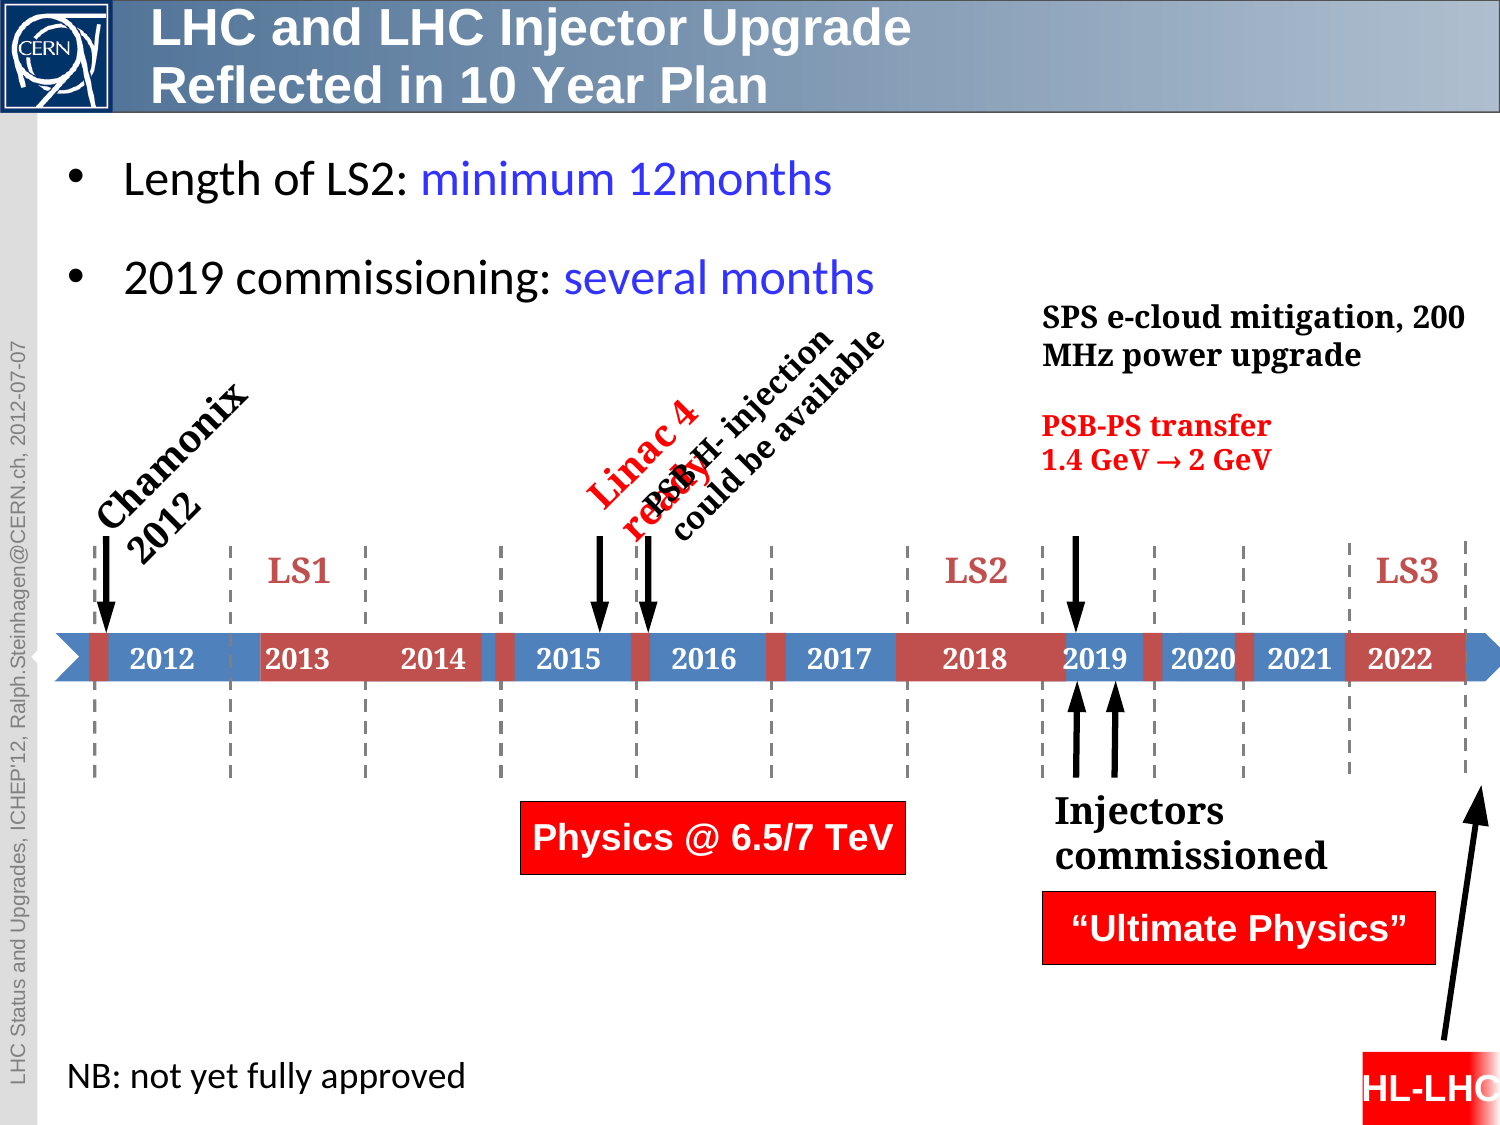

LHC and LHC Injector Upgrade
Reflected in 10 Year Plan
# Length of LS2: minimum 12months
2019 commissioning: several months
SPS e-cloud mitigation, 200 MHz power upgrade
PSB H- injection could be available
Linac 4 ready
PSB-PS transfer 1.4 GeV  2 GeV
Chamonix 2012
LS1
LS2
LS3
2019
2012
2013
2014
2015
2016
2017
2018
2020
2021
2022
Injectors commissioned
Physics @ 6.5/7 TeV
“Ultimate Physics”
NB: not yet fully approved
HL-LHC